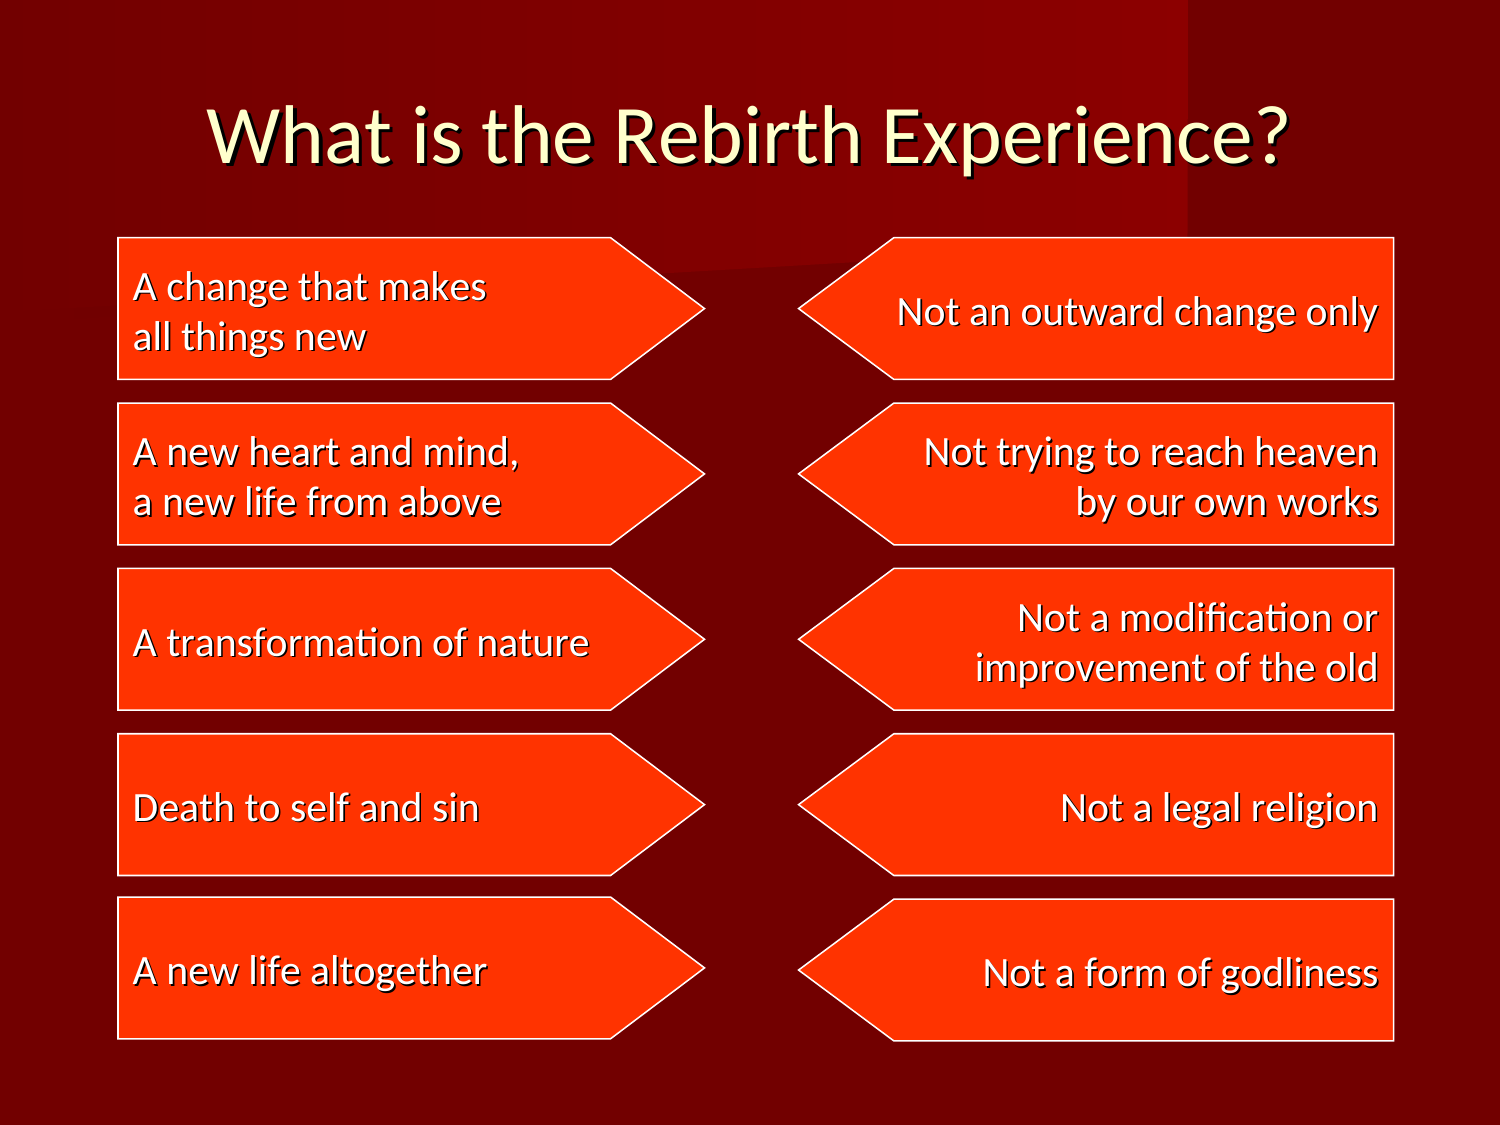

# What is the Rebirth Experience?
A change that makes
all things new
Not an outward change only
A new heart and mind,
a new life from above
Not trying to reach heaven
by our own works
A transformation of nature
Not a modification or improvement of the old
Death to self and sin
Not a legal religion
A new life altogether
Not a form of godliness